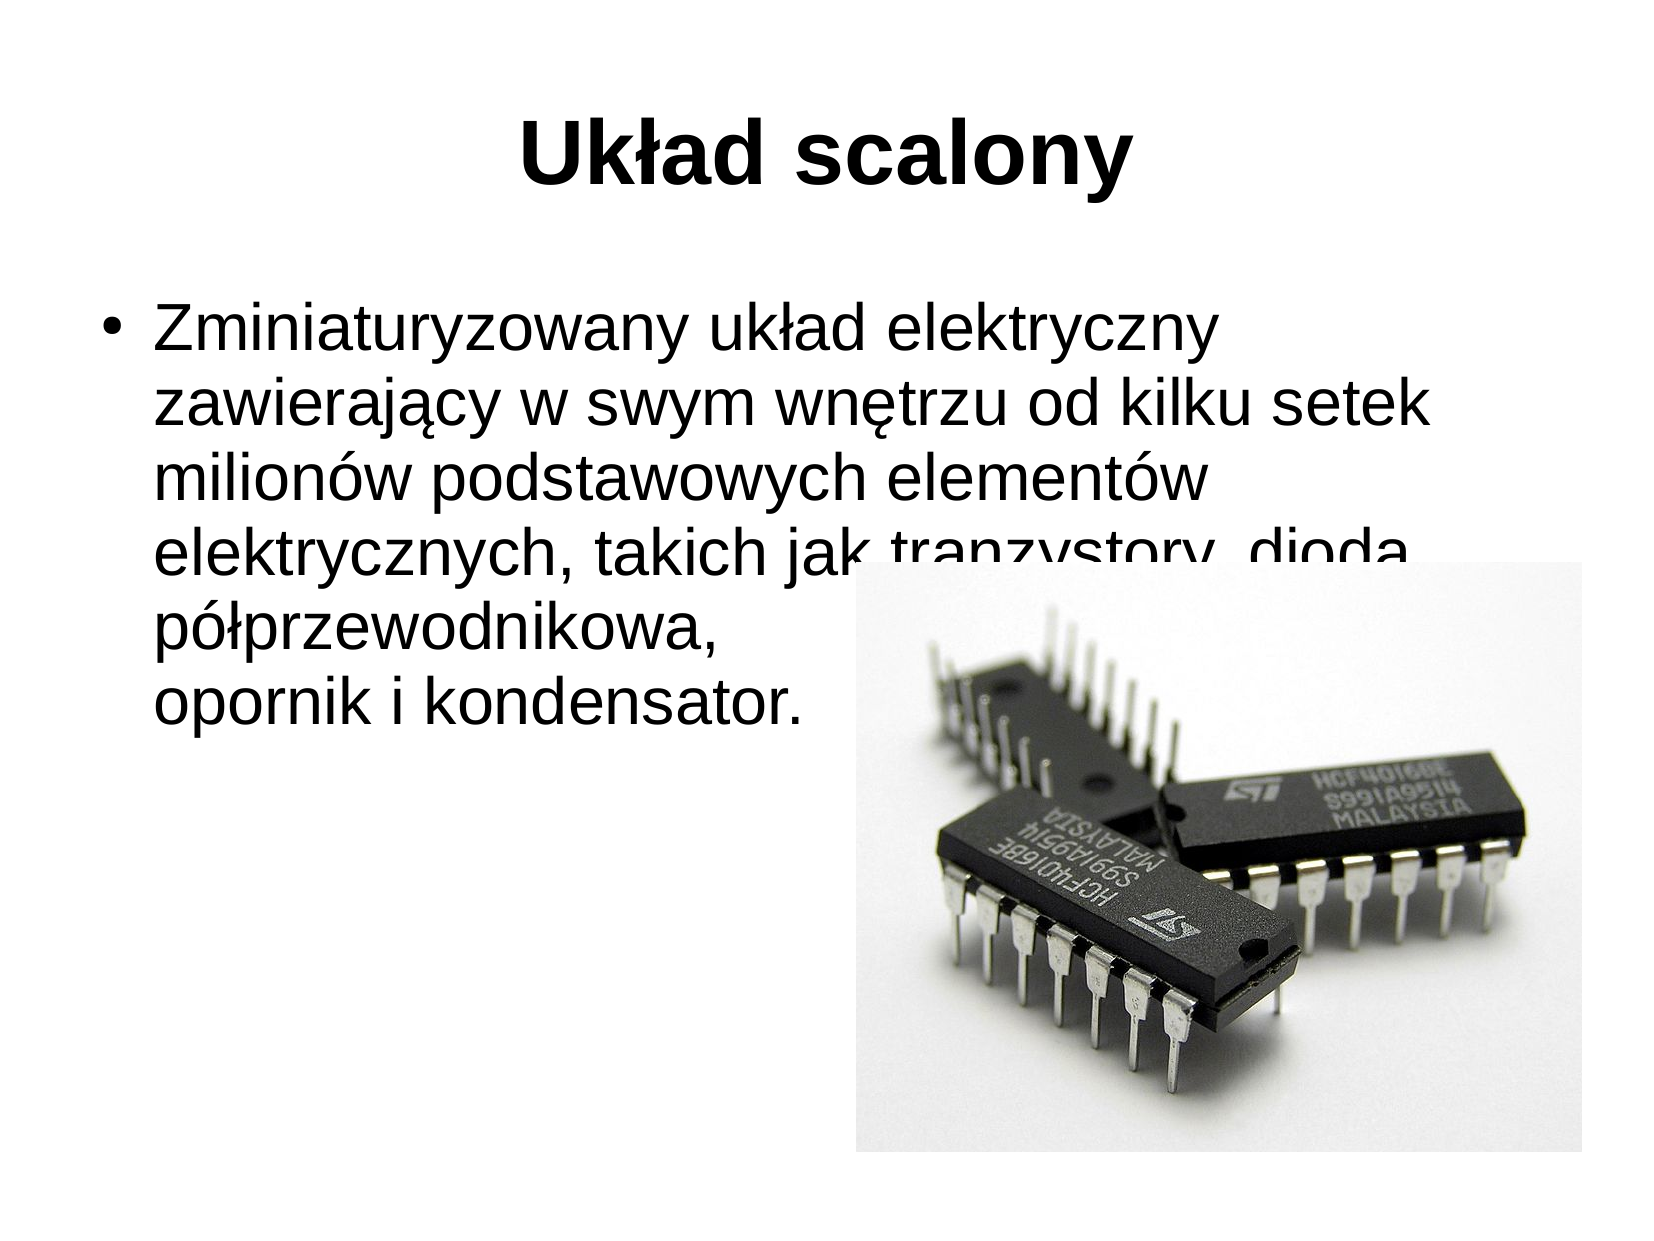

# Układ scalony
Zminiaturyzowany układ elektryczny zawierający w swym wnętrzu od kilku setek milionów podstawowych elementów elektrycznych, takich jak tranzystory, dioda półprzewodnikowa,
opornik i kondensator.